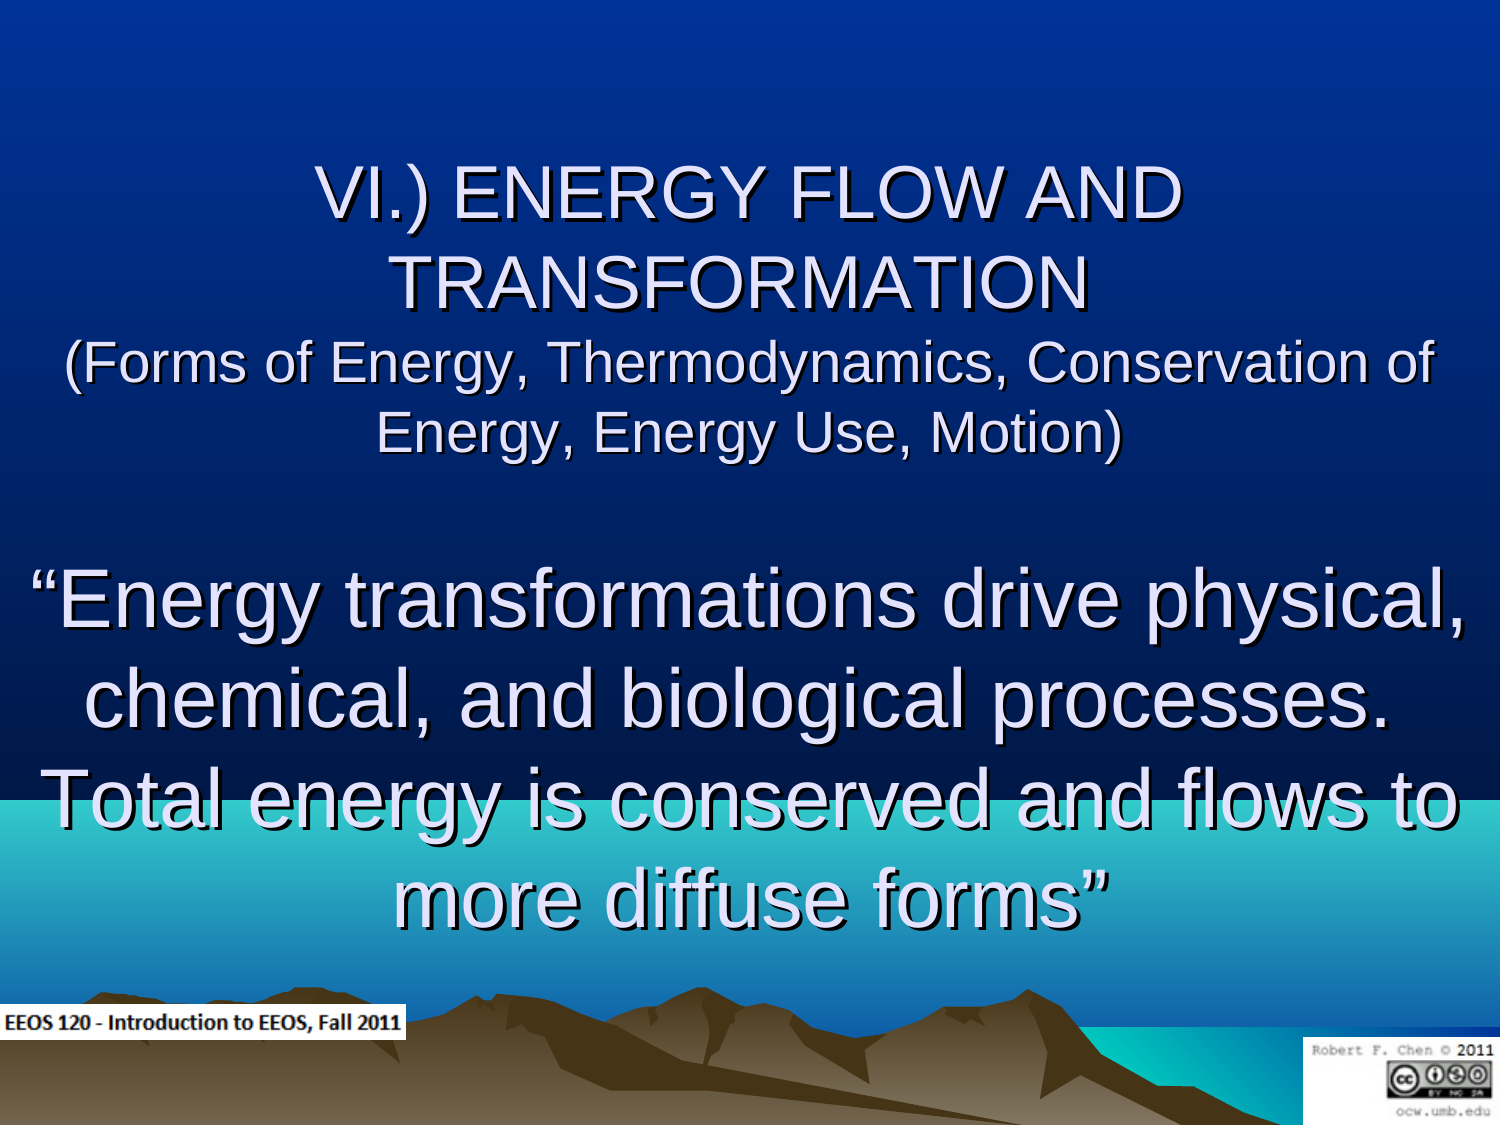

# VI.) ENERGY FLOW AND TRANSFORMATION (Forms of Energy, Thermodynamics, Conservation of Energy, Energy Use, Motion) “Energy transformations drive physical, chemical, and biological processes. Total energy is conserved and flows to more diffuse forms”